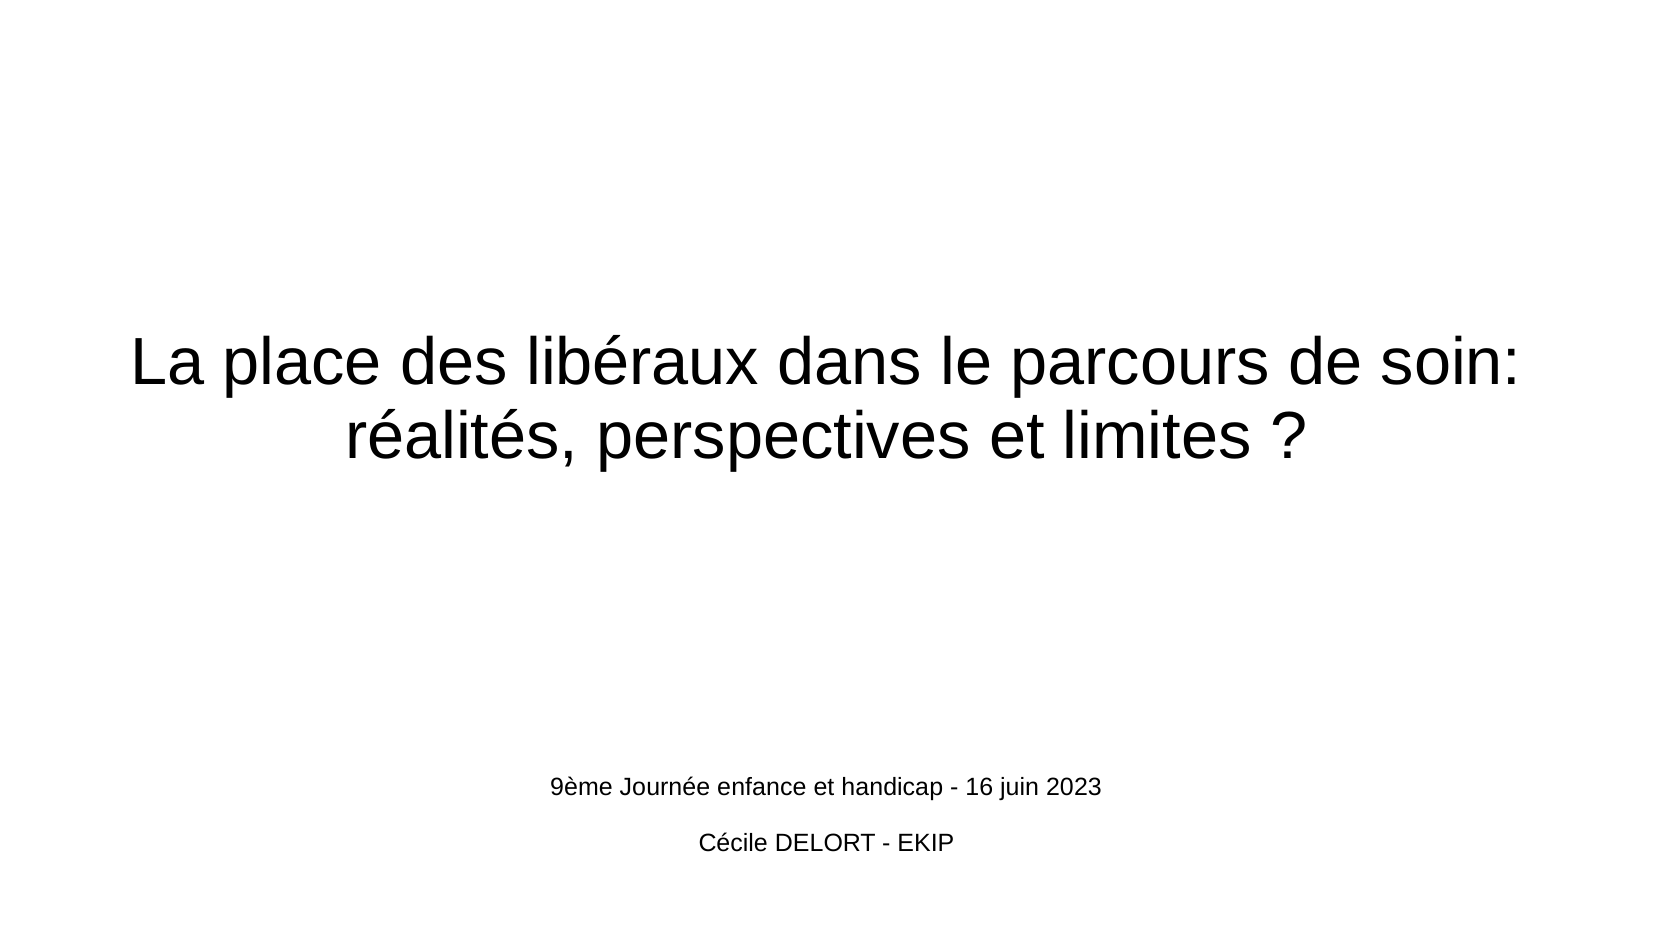

# La place des libéraux dans le parcours de soin:
réalités, perspectives et limites ?
9ème Journée enfance et handicap - 16 juin 2023
Cécile DELORT - EKIP